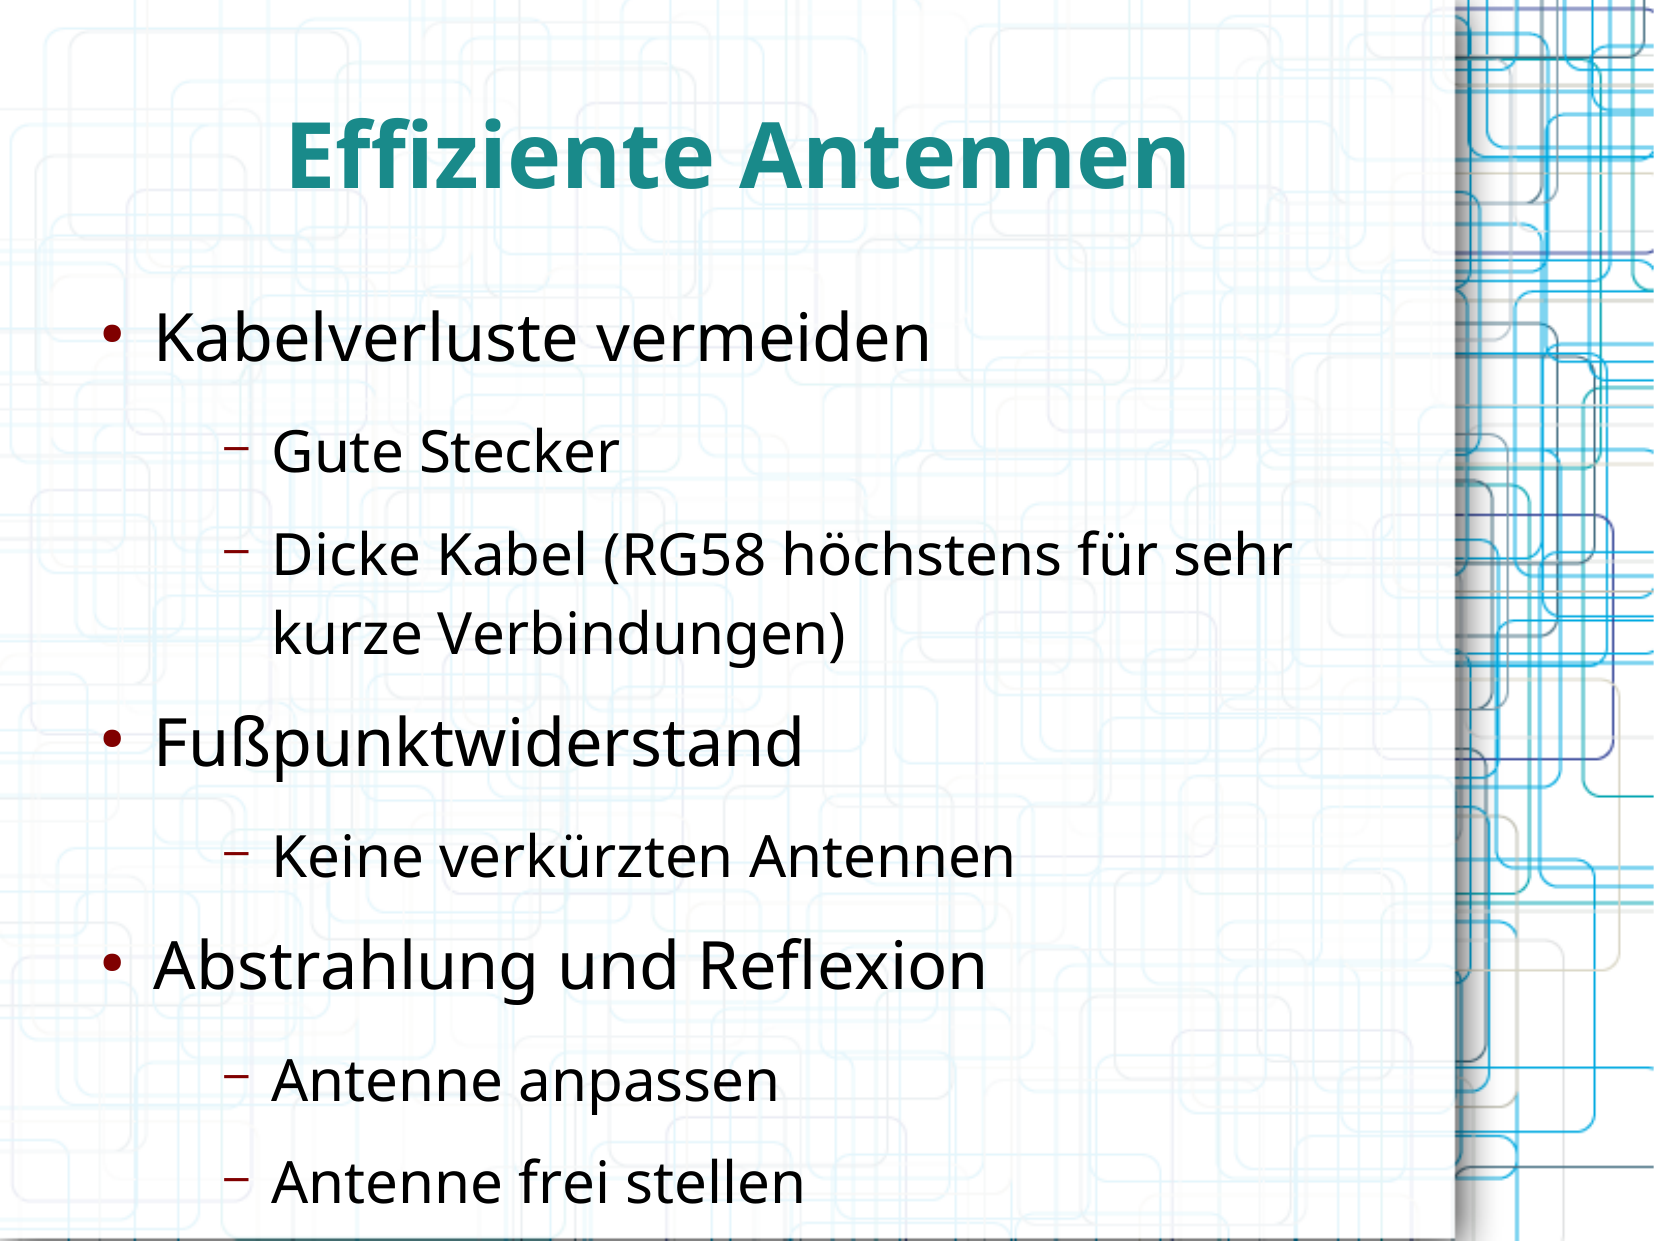

# Effiziente Antennen
Kabelverluste vermeiden
Gute Stecker
Dicke Kabel (RG58 höchstens für sehr kurze Verbindungen)
Fußpunktwiderstand
Keine verkürzten Antennen
Abstrahlung und Reflexion
Antenne anpassen
Antenne frei stellen